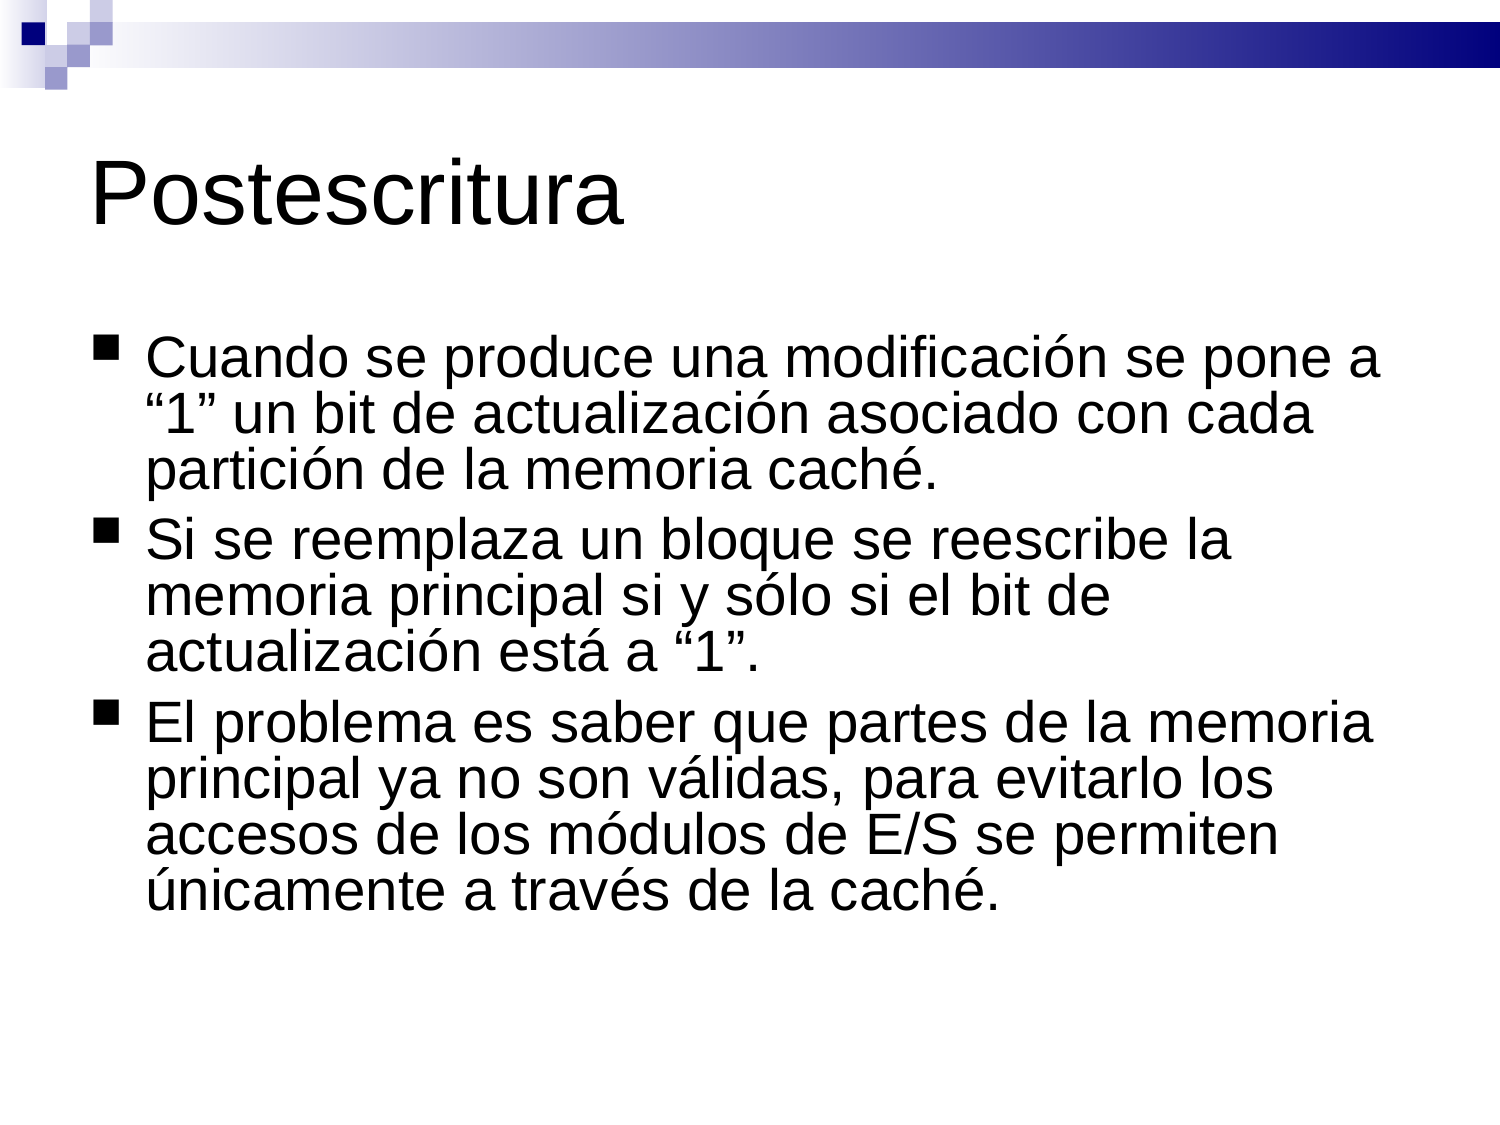

# Postescritura
Cuando se produce una modificación se pone a “1” un bit de actualización asociado con cada partición de la memoria caché.
Si se reemplaza un bloque se reescribe la memoria principal si y sólo si el bit de actualización está a “1”.
El problema es saber que partes de la memoria principal ya no son válidas, para evitarlo los accesos de los módulos de E/S se permiten únicamente a través de la caché.